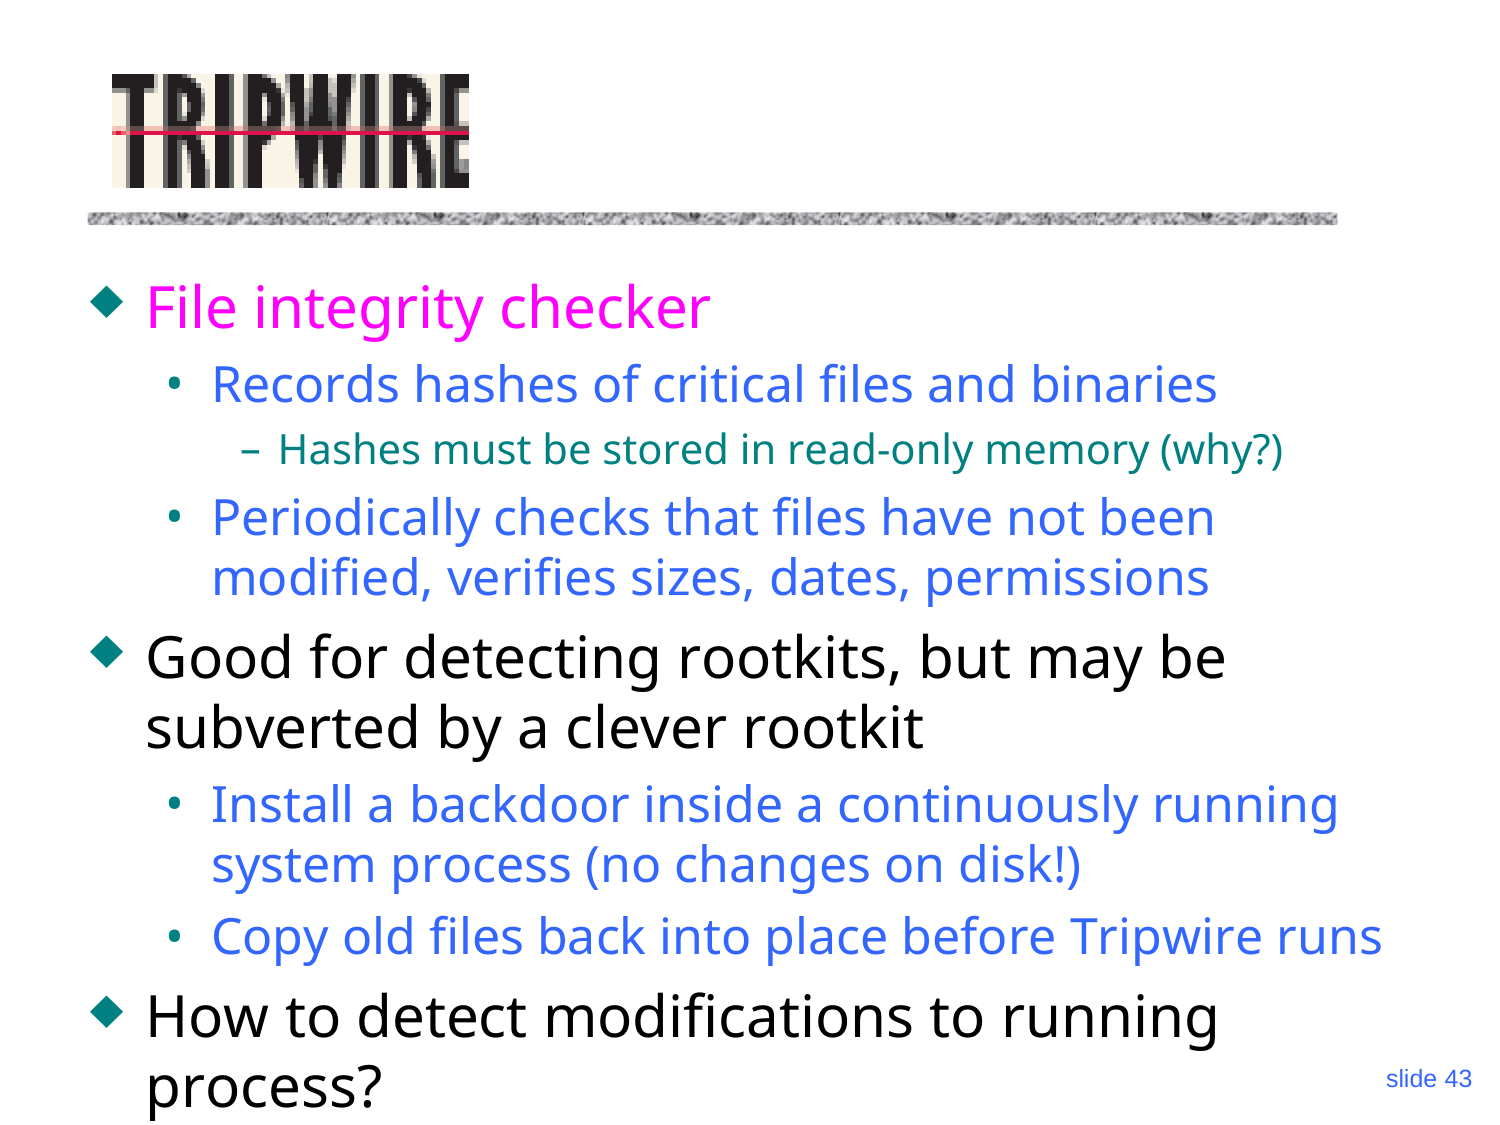

File integrity checker
Records hashes of critical files and binaries
Hashes must be stored in read-only memory (why?)
Periodically checks that files have not been modified, verifies sizes, dates, permissions
Good for detecting rootkits, but may be subverted by a clever rootkit
Install a backdoor inside a continuously running system process (no changes on disk!)
Copy old files back into place before Tripwire runs
How to detect modifications to running process?
slide